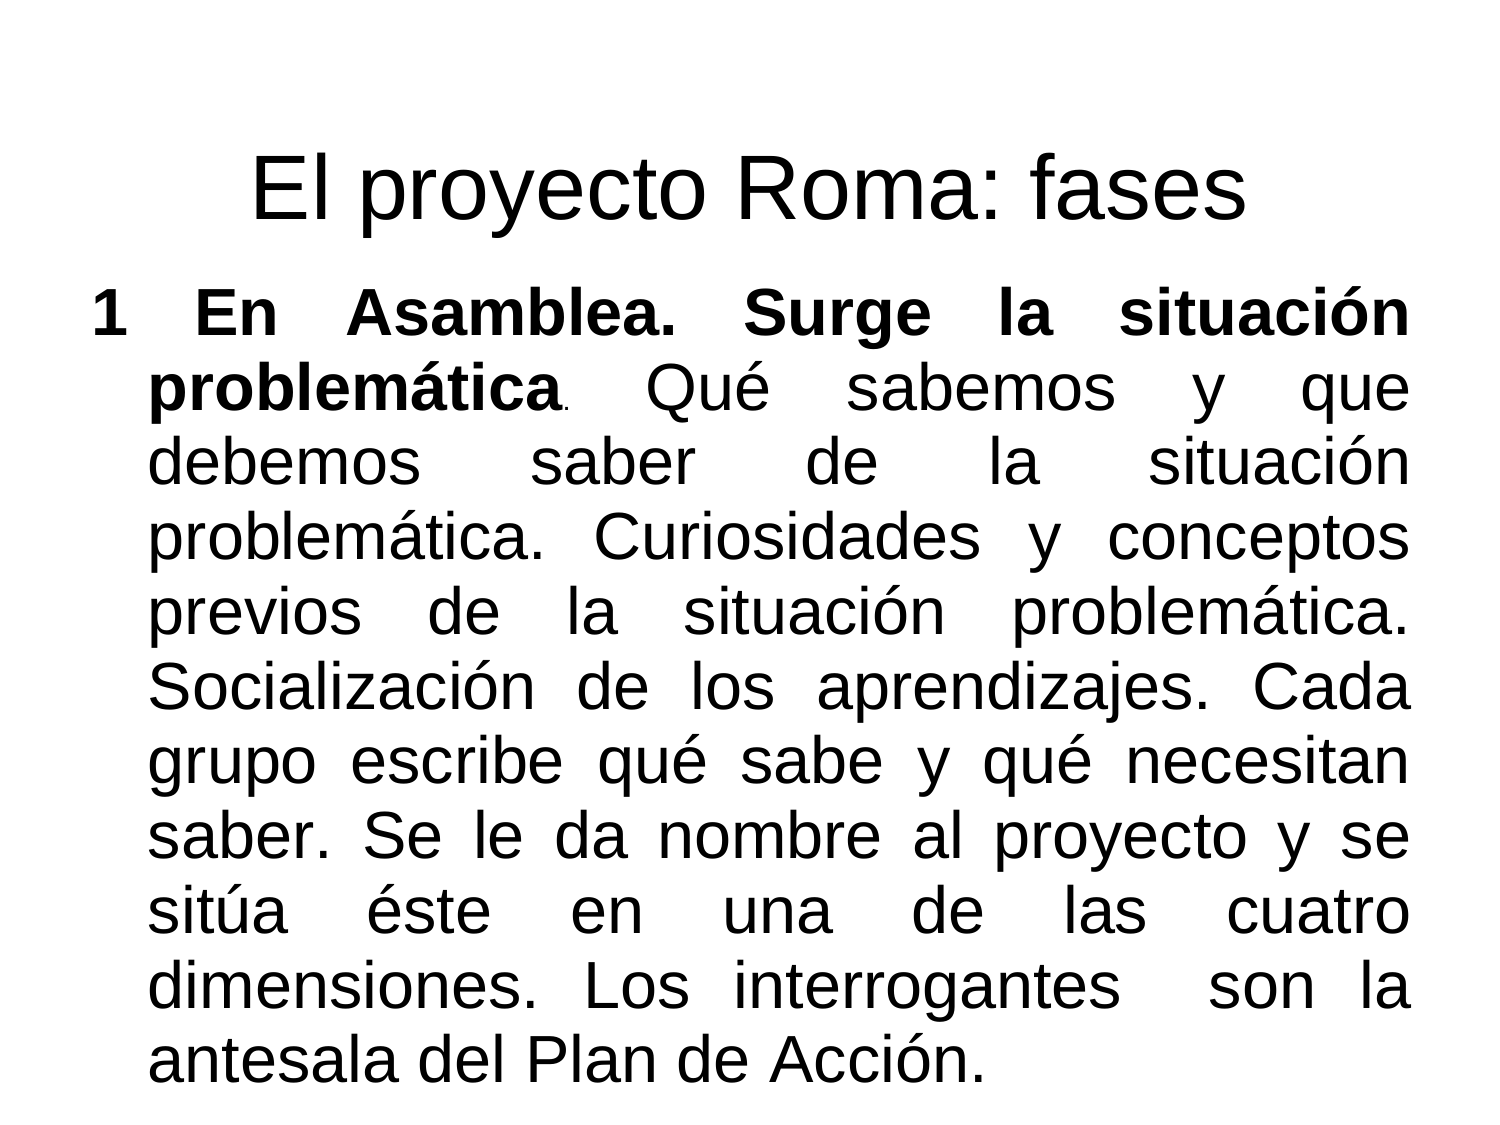

# El proyecto Roma: fases
1 En Asamblea. Surge la situación problemática. Qué sabemos y que debemos saber de la situación problemática. Curiosidades y conceptos previos de la situación problemática. Socialización de los aprendizajes. Cada grupo escribe qué sabe y qué necesitan saber. Se le da nombre al proyecto y se sitúa éste en una de las cuatro dimensiones. Los interrogantes son la antesala del Plan de Acción.